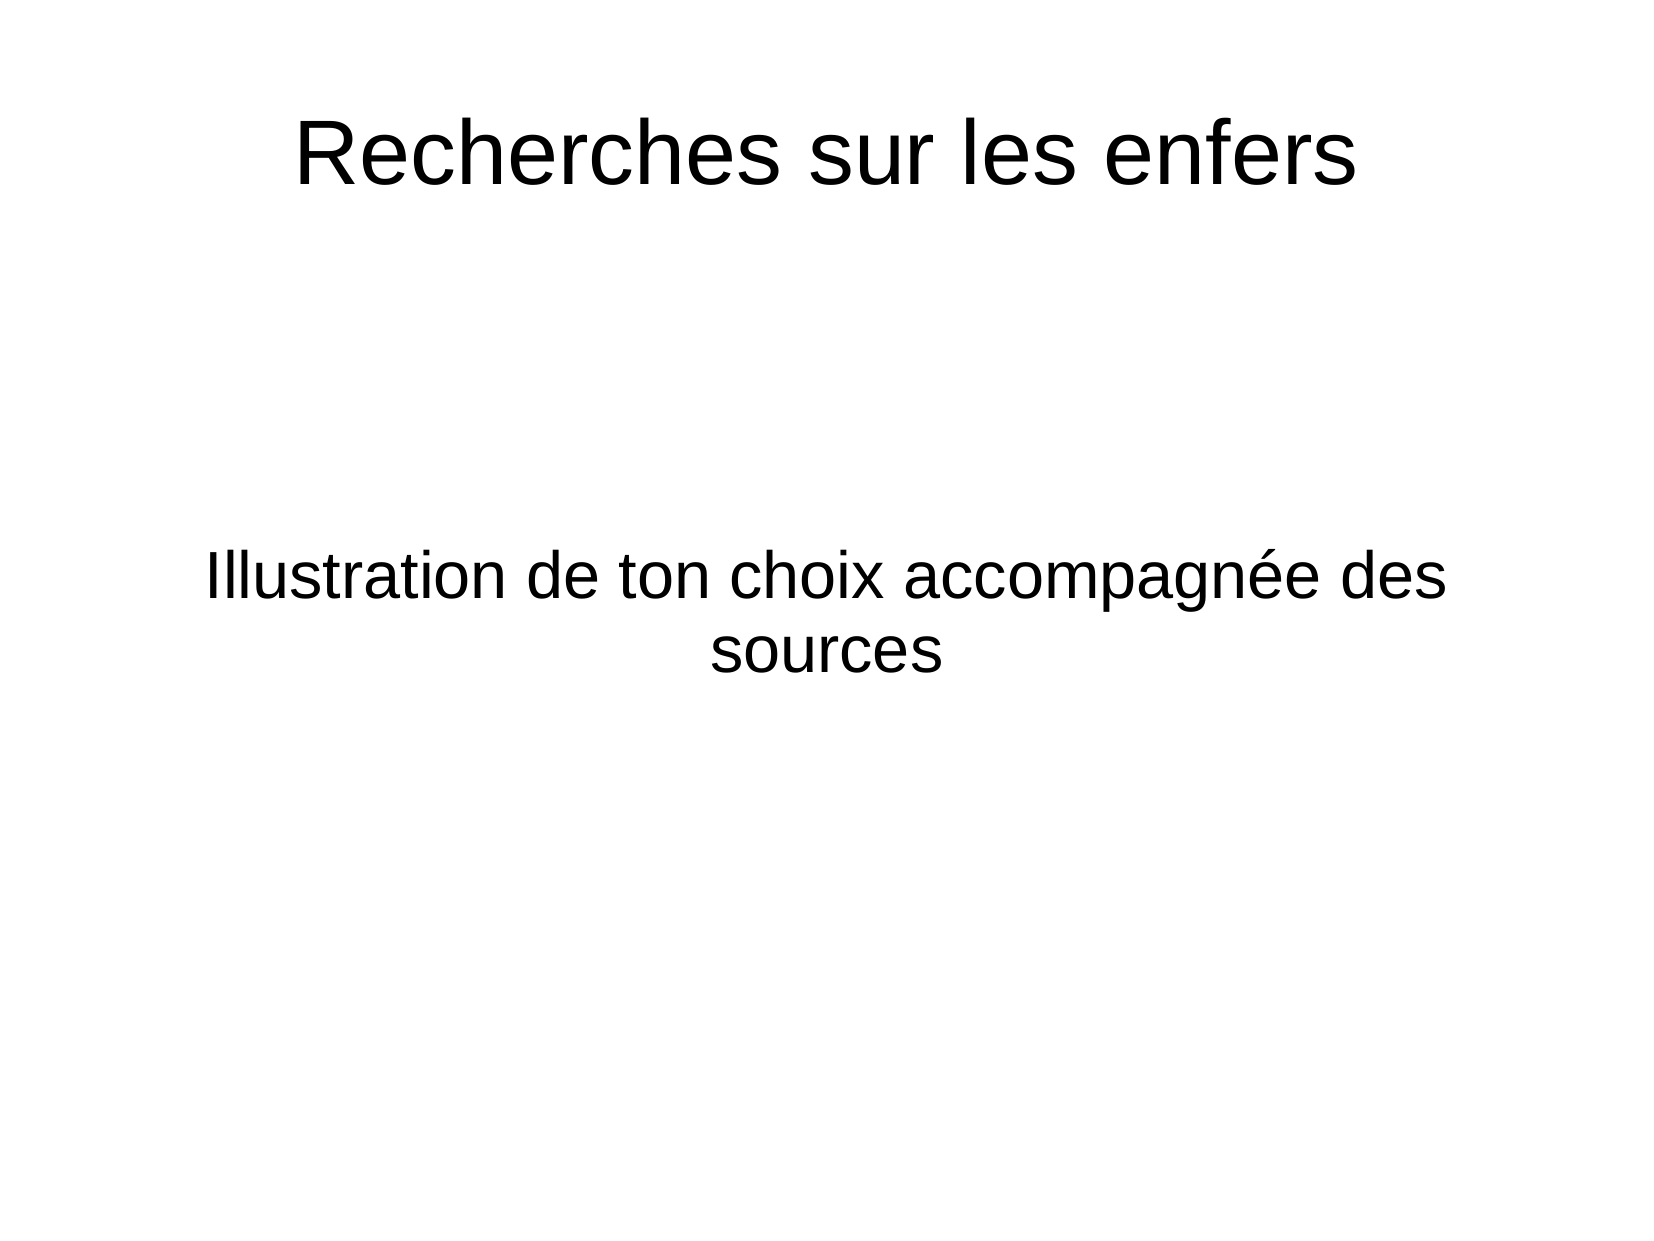

# Recherches sur les enfers
Illustration de ton choix accompagnée des sources